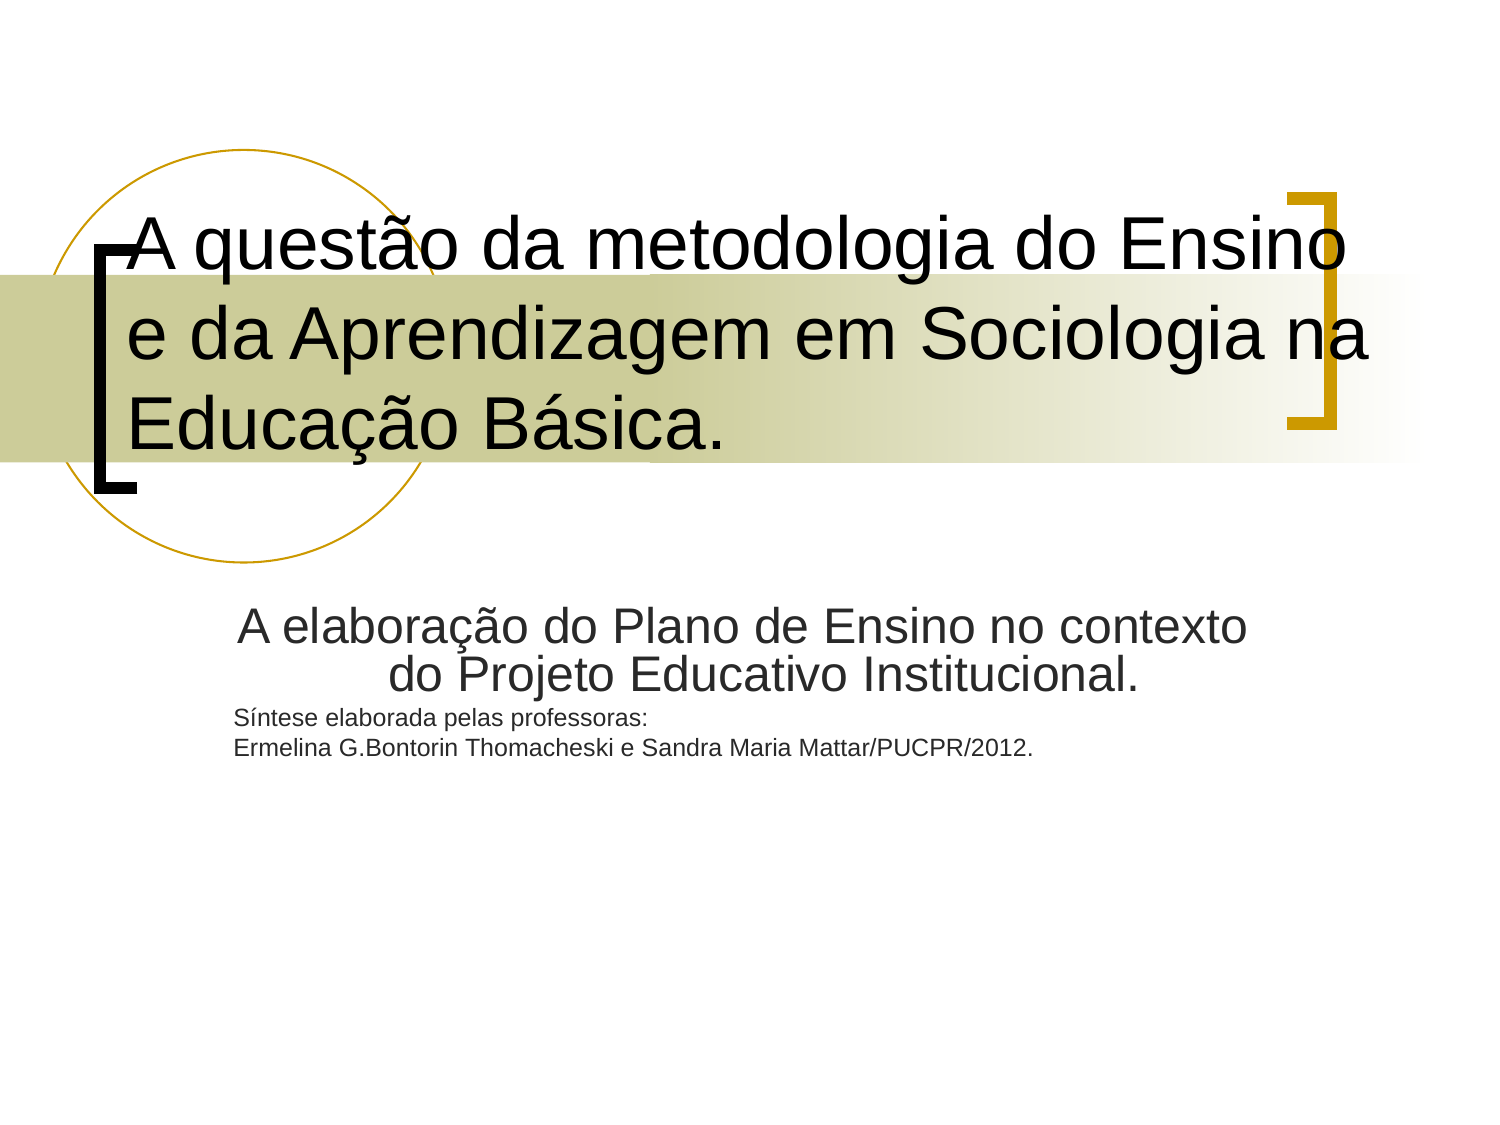

# A questão da metodologia do Ensino e da Aprendizagem em Sociologia na Educação Básica.
A elaboração do Plano de Ensino no contexto do Projeto Educativo Institucional.
Síntese elaborada pelas professoras:
Ermelina G.Bontorin Thomacheski e Sandra Maria Mattar/PUCPR/2012.